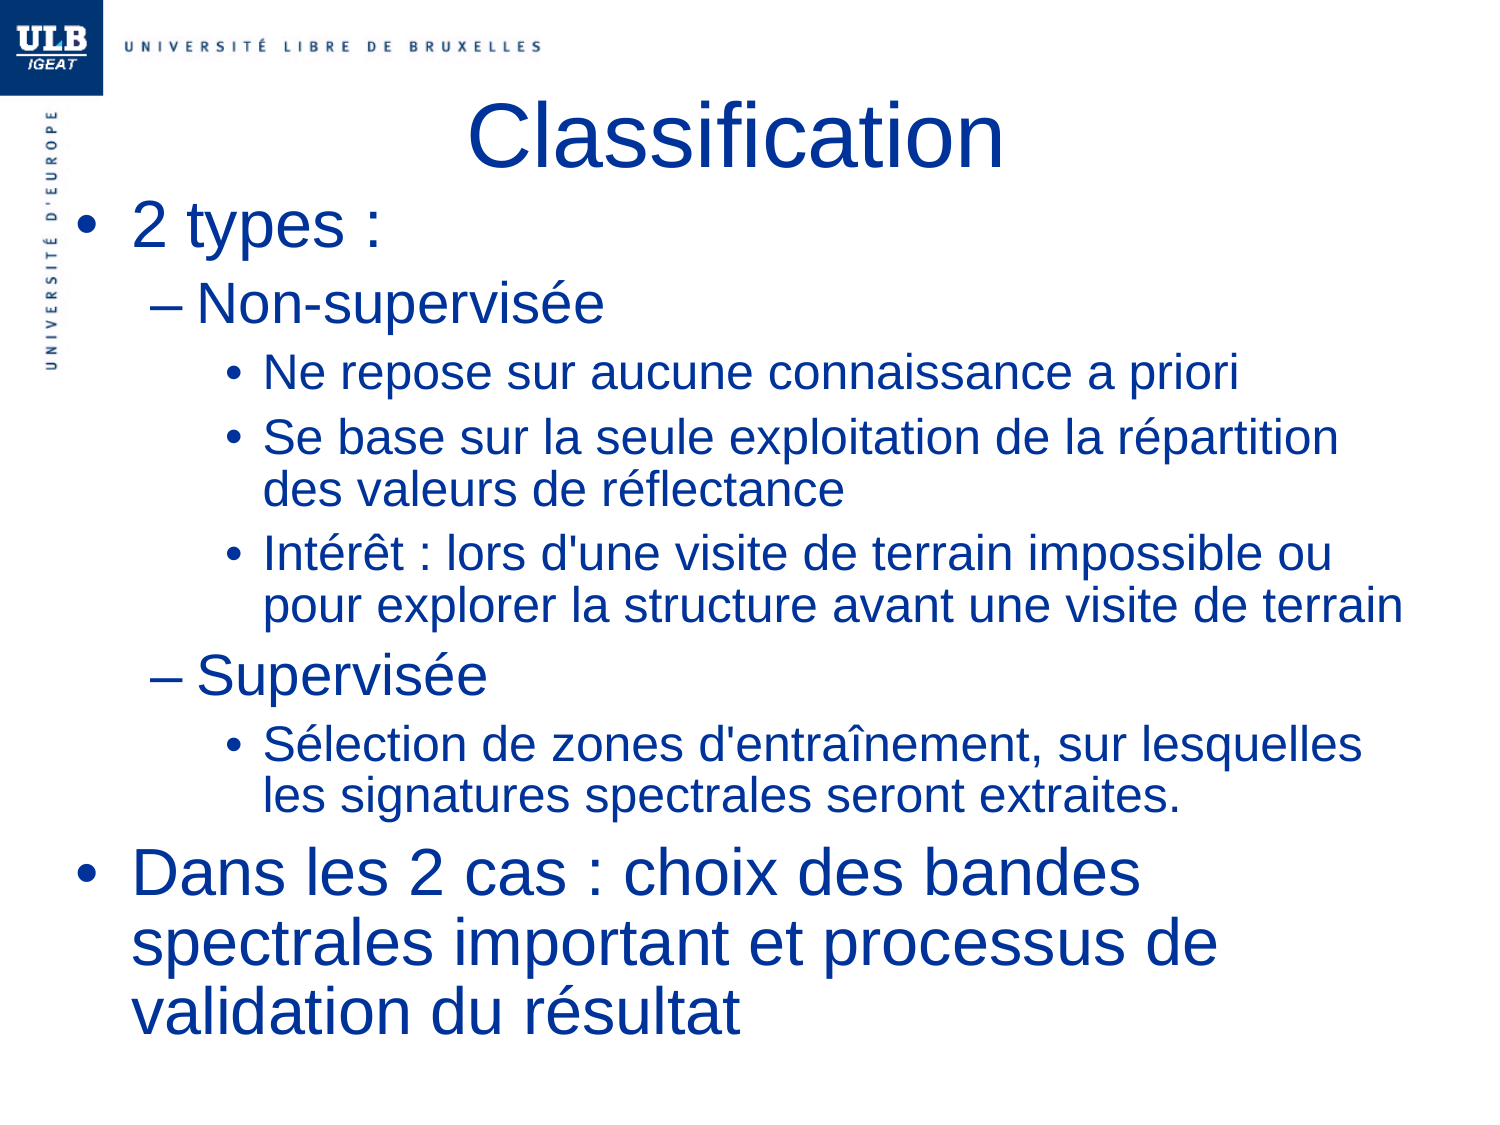

# Classification
2 types :
Non-supervisée
Ne repose sur aucune connaissance a priori
Se base sur la seule exploitation de la répartition des valeurs de réflectance
Intérêt : lors d'une visite de terrain impossible ou pour explorer la structure avant une visite de terrain
Supervisée
Sélection de zones d'entraînement, sur lesquelles les signatures spectrales seront extraites.
Dans les 2 cas : choix des bandes spectrales important et processus de validation du résultat